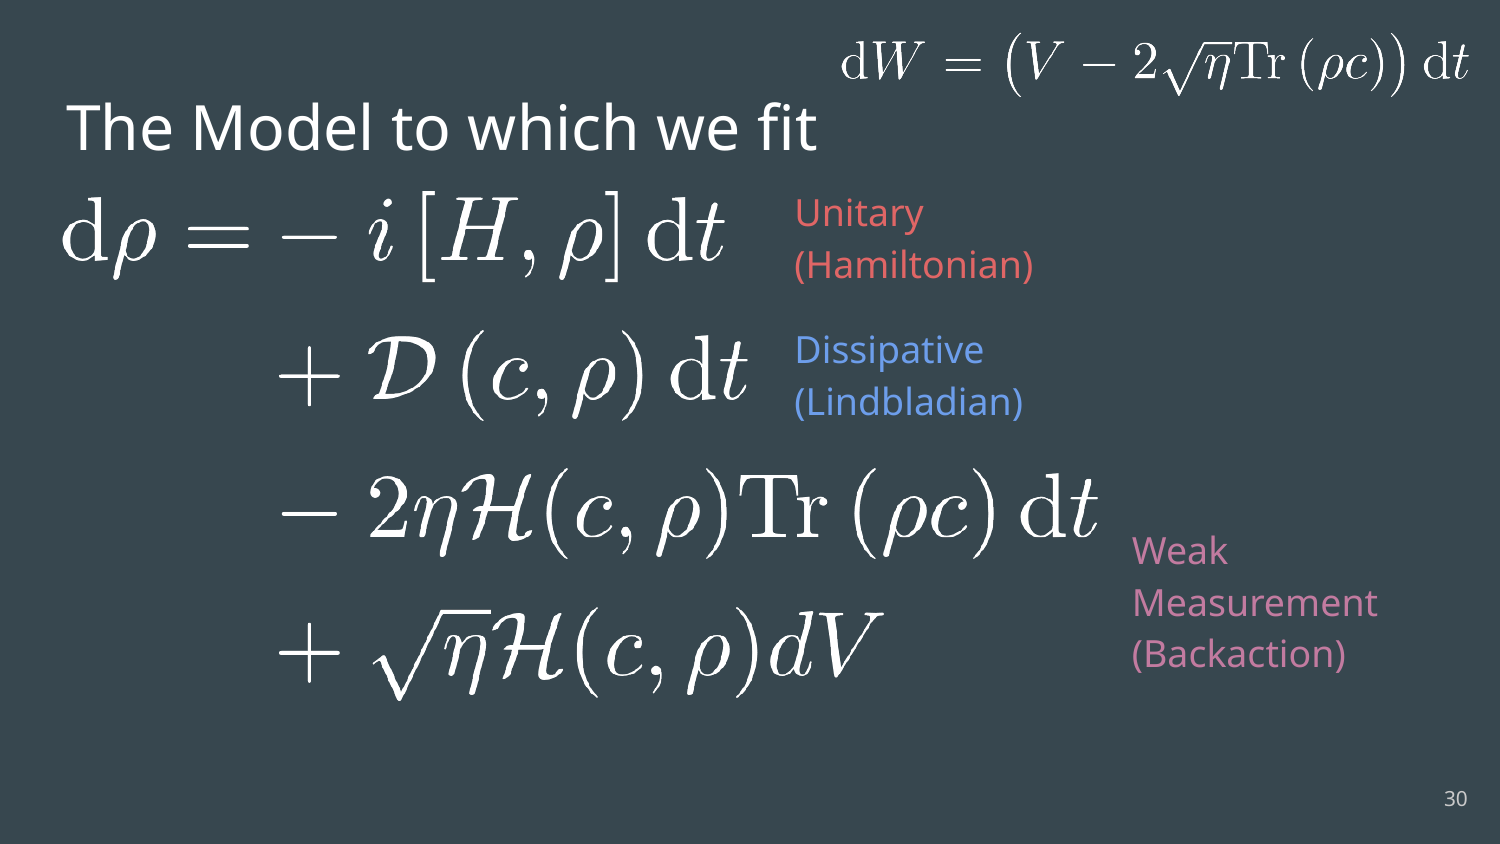

# The Model to which we fit
Unitary (Hamiltonian)
Dissipative (Lindbladian)
Weak Measurement (Backaction)